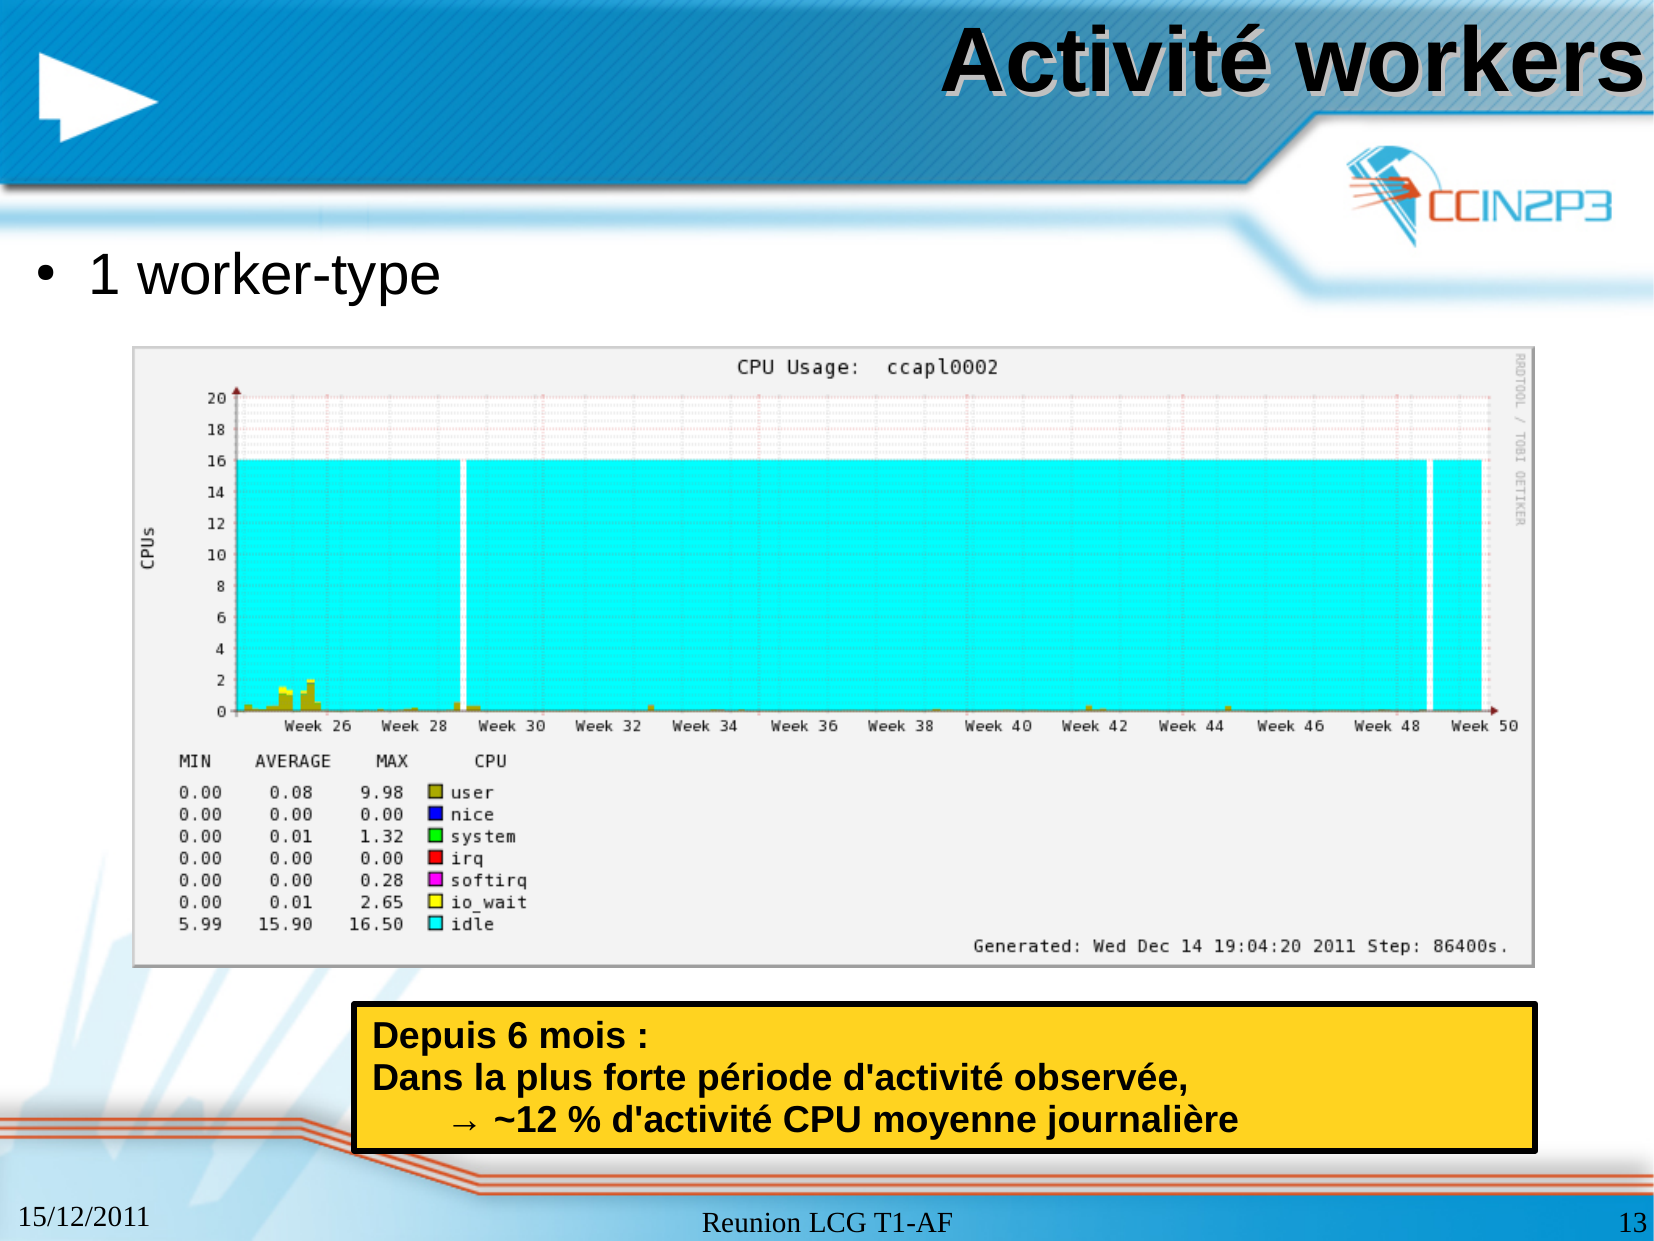

# Activité workers
1 worker-type
Depuis 6 mois :
Dans la plus forte période d'activité observée,
	→ ~12 % d'activité CPU moyenne journalière
15/12/2011
Reunion LCG T1-AF
13